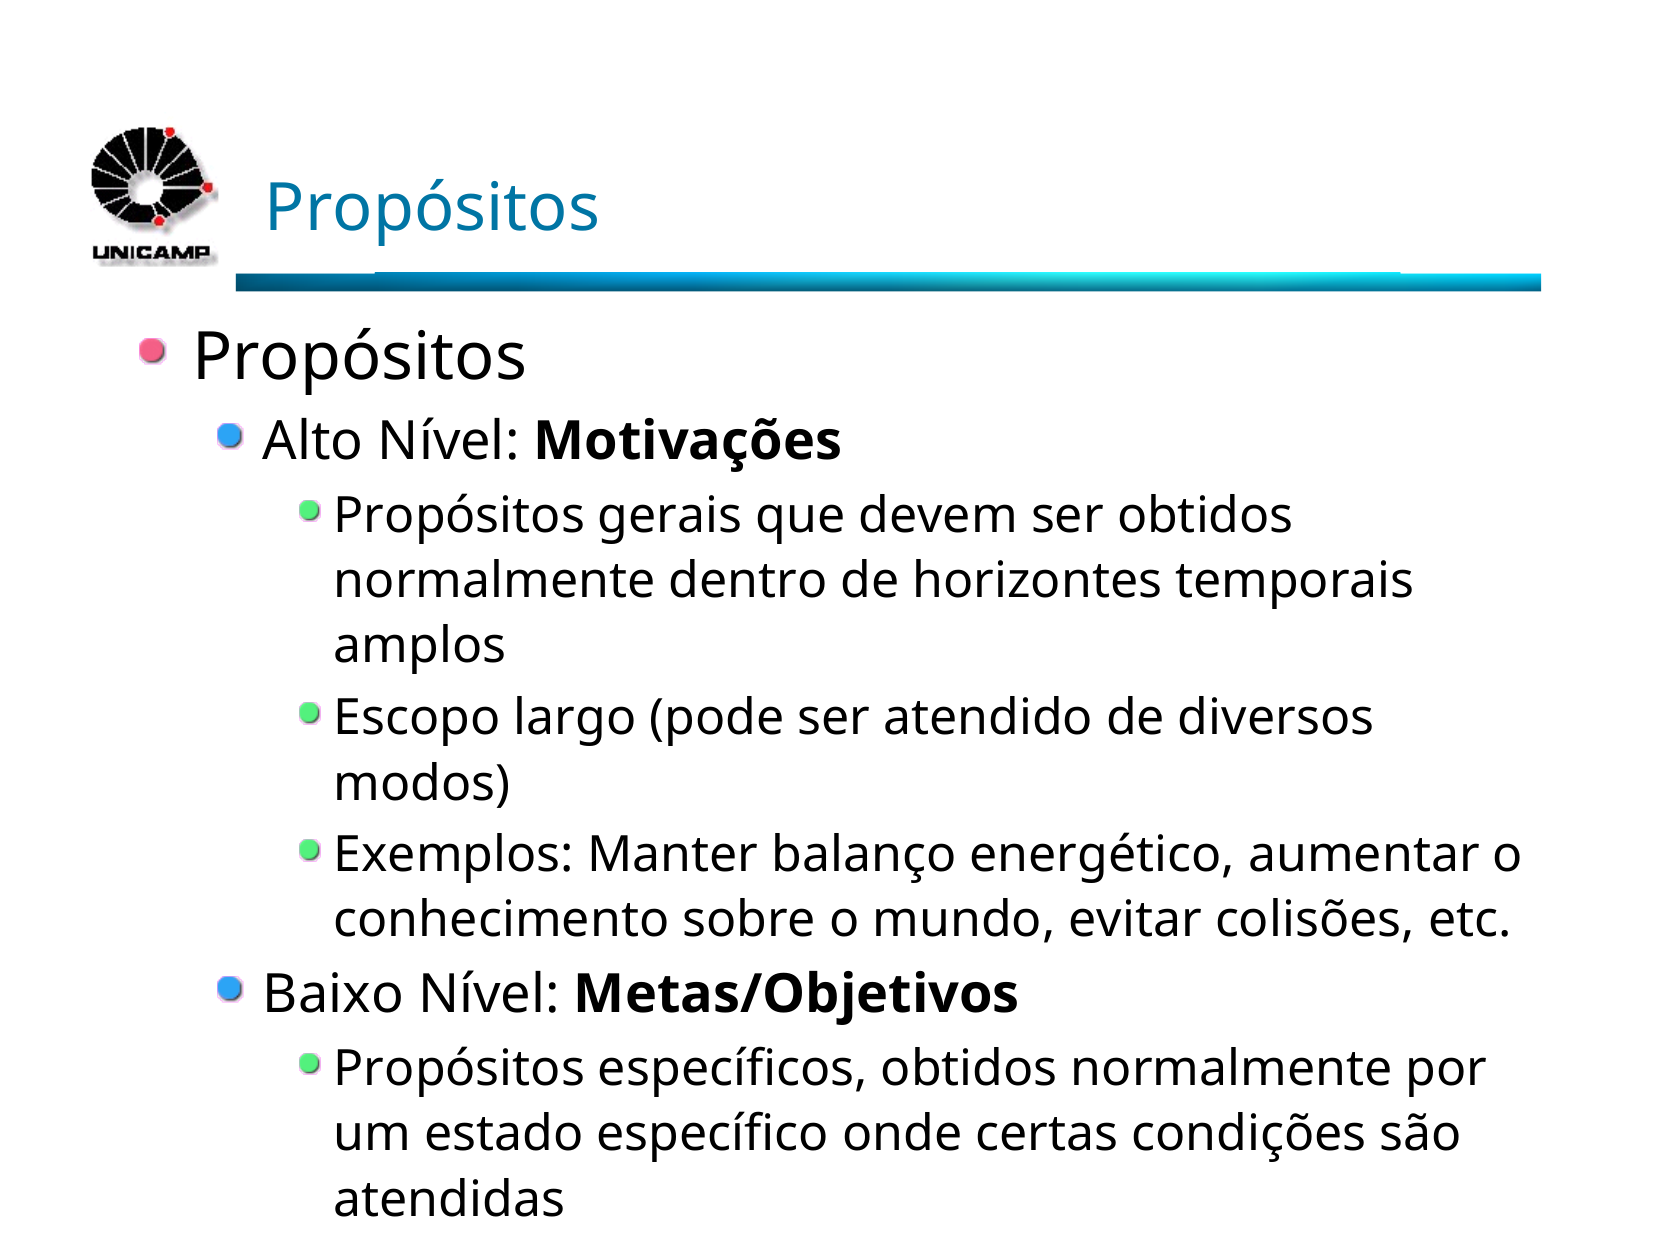

# Propósitos
Propósitos
Alto Nível: Motivações
Propósitos gerais que devem ser obtidos normalmente dentro de horizontes temporais amplos
Escopo largo (pode ser atendido de diversos modos)
Exemplos: Manter balanço energético, aumentar o conhecimento sobre o mundo, evitar colisões, etc.
Baixo Nível: Metas/Objetivos
Propósitos específicos, obtidos normalmente por um estado específico onde certas condições são atendidas
Exemplos: Chegar a um ponto x,y; pegar um determinado objeto, transportar um determinado objeto de um lugar para outro, etc.